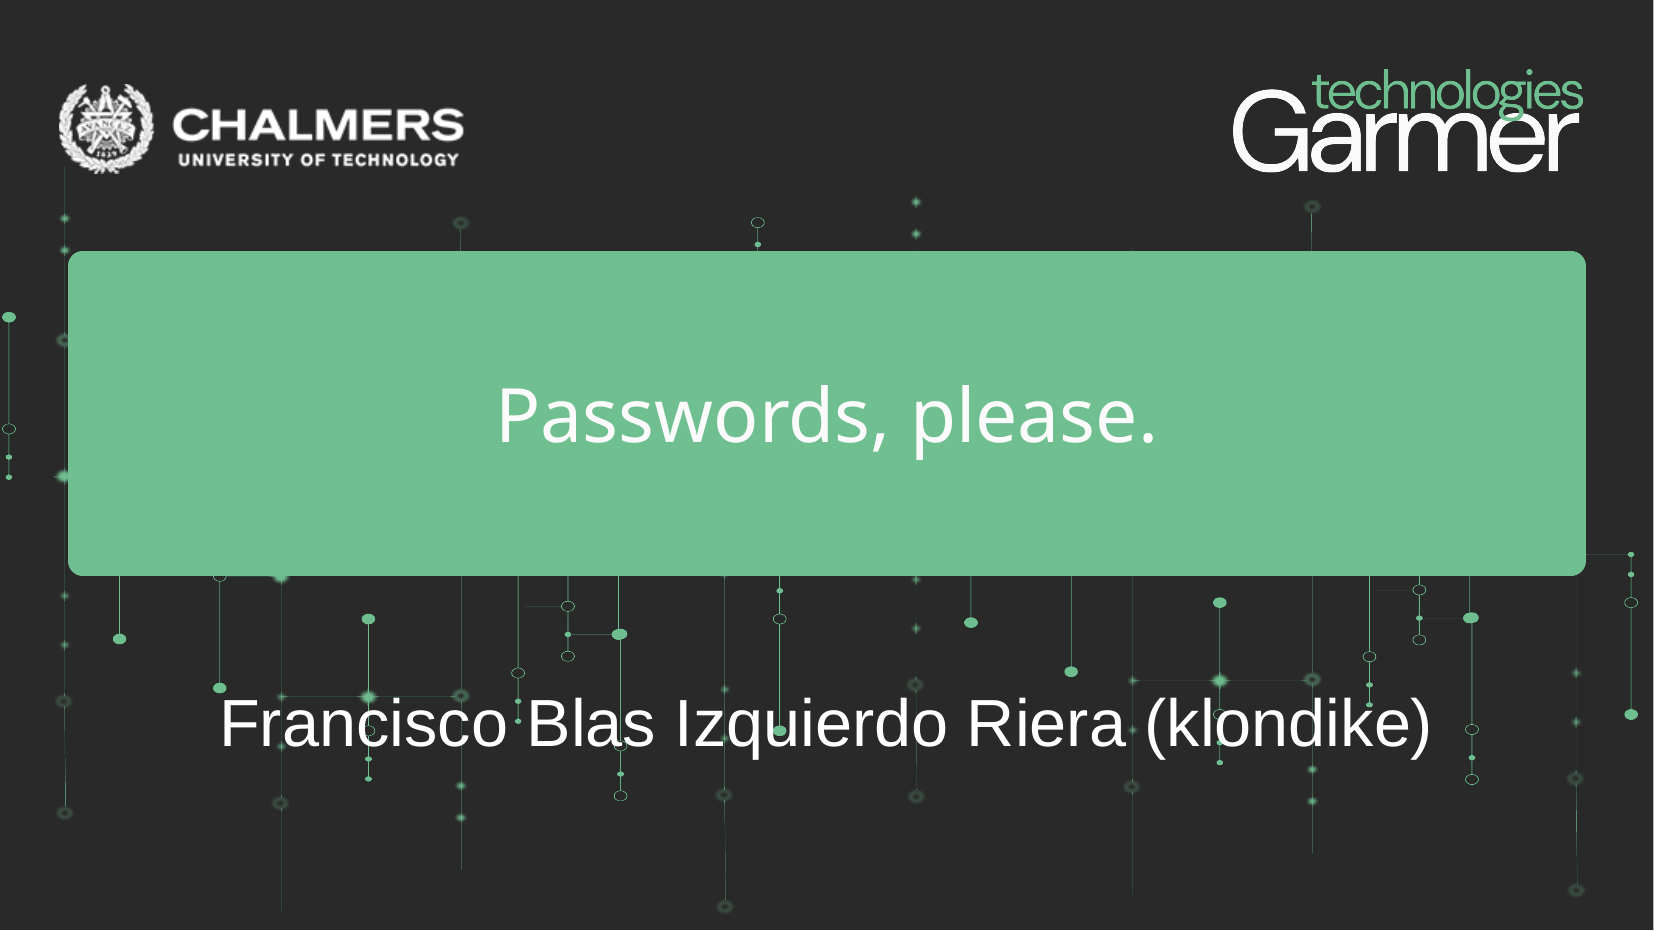

# Passwords, please.
Francisco Blas Izquierdo Riera (klondike)